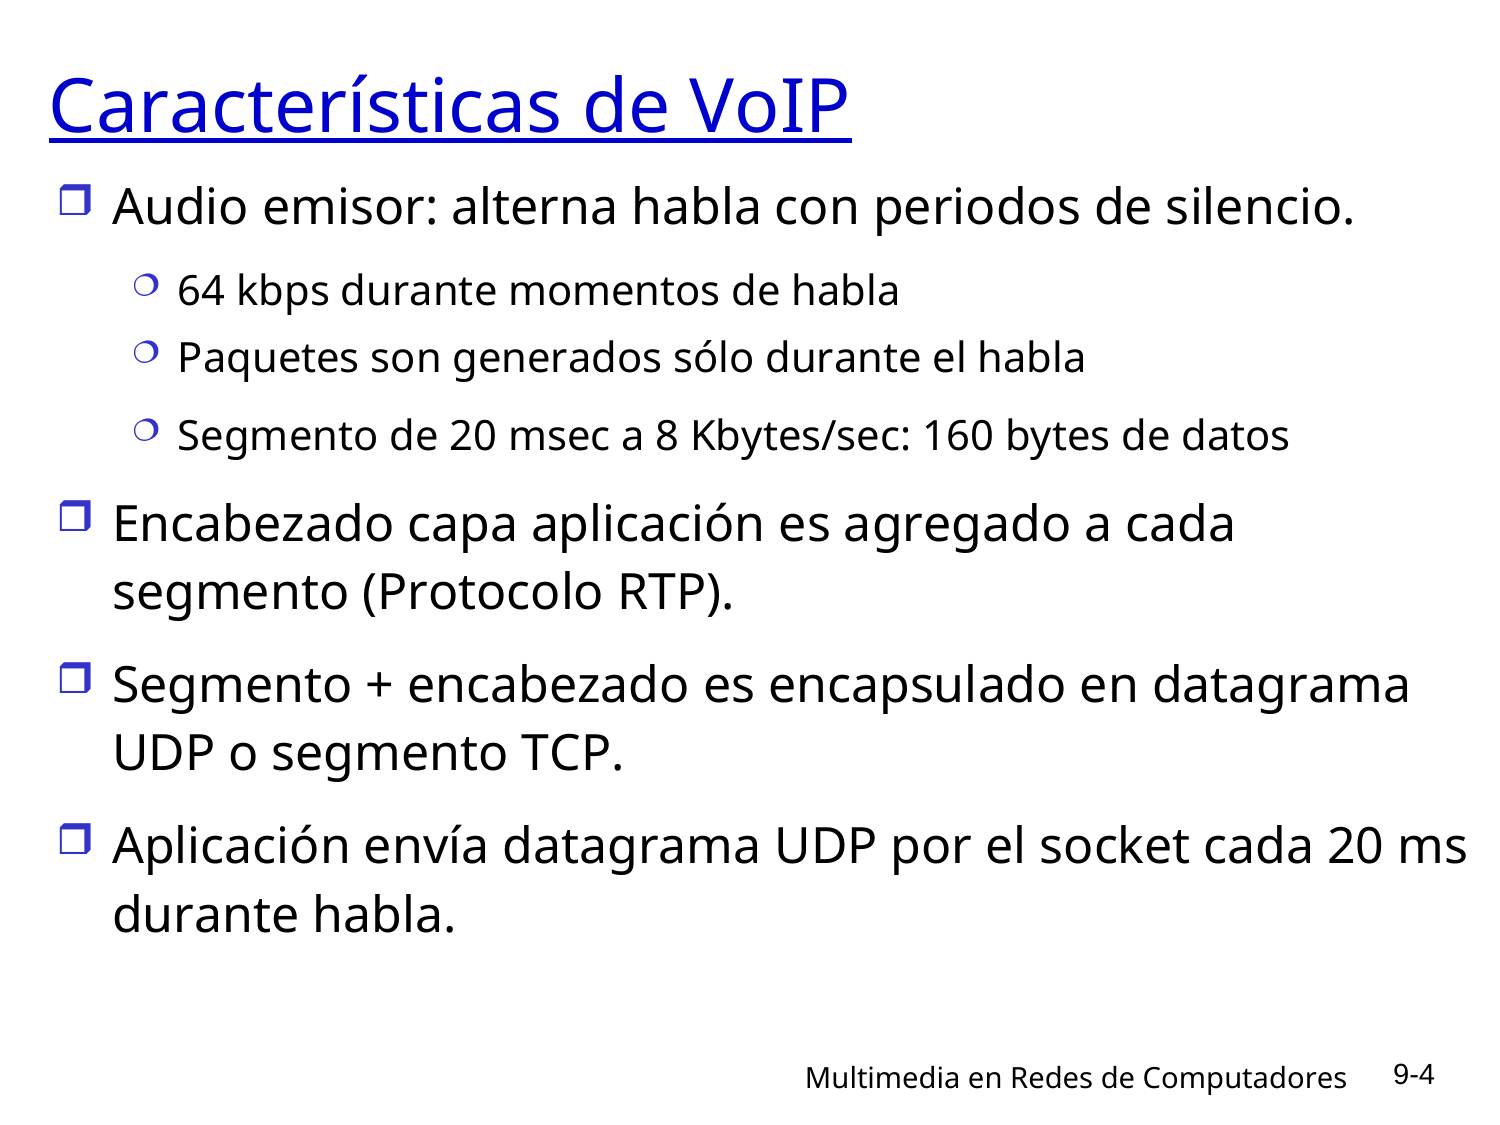

# Características de VoIP
Audio emisor: alterna habla con periodos de silencio.
64 kbps durante momentos de habla
Paquetes son generados sólo durante el habla
Segmento de 20 msec a 8 Kbytes/sec: 160 bytes de datos
Encabezado capa aplicación es agregado a cada segmento (Protocolo RTP).
Segmento + encabezado es encapsulado en datagrama UDP o segmento TCP.
Aplicación envía datagrama UDP por el socket cada 20 ms durante habla.
4